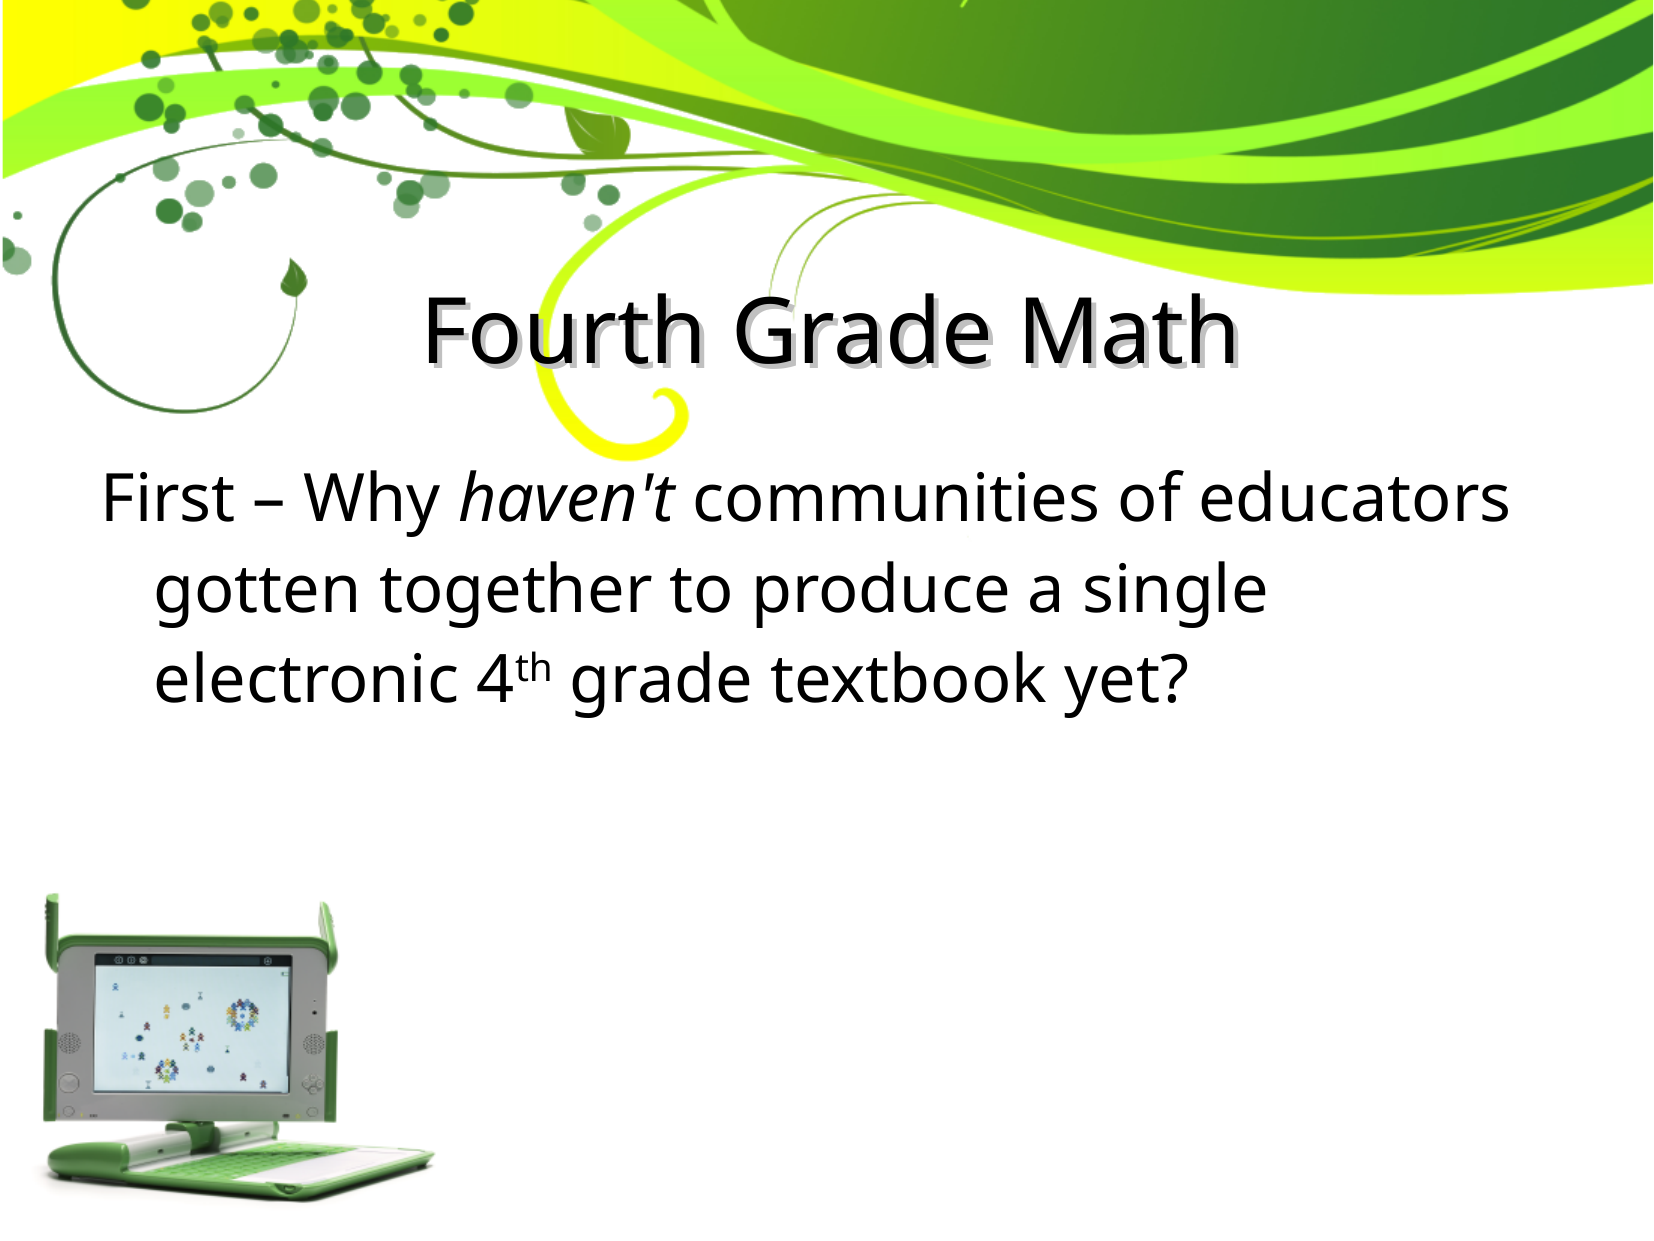

# Fourth Grade Math
First – Why haven't communities of educators gotten together to produce a single electronic 4th grade textbook yet?